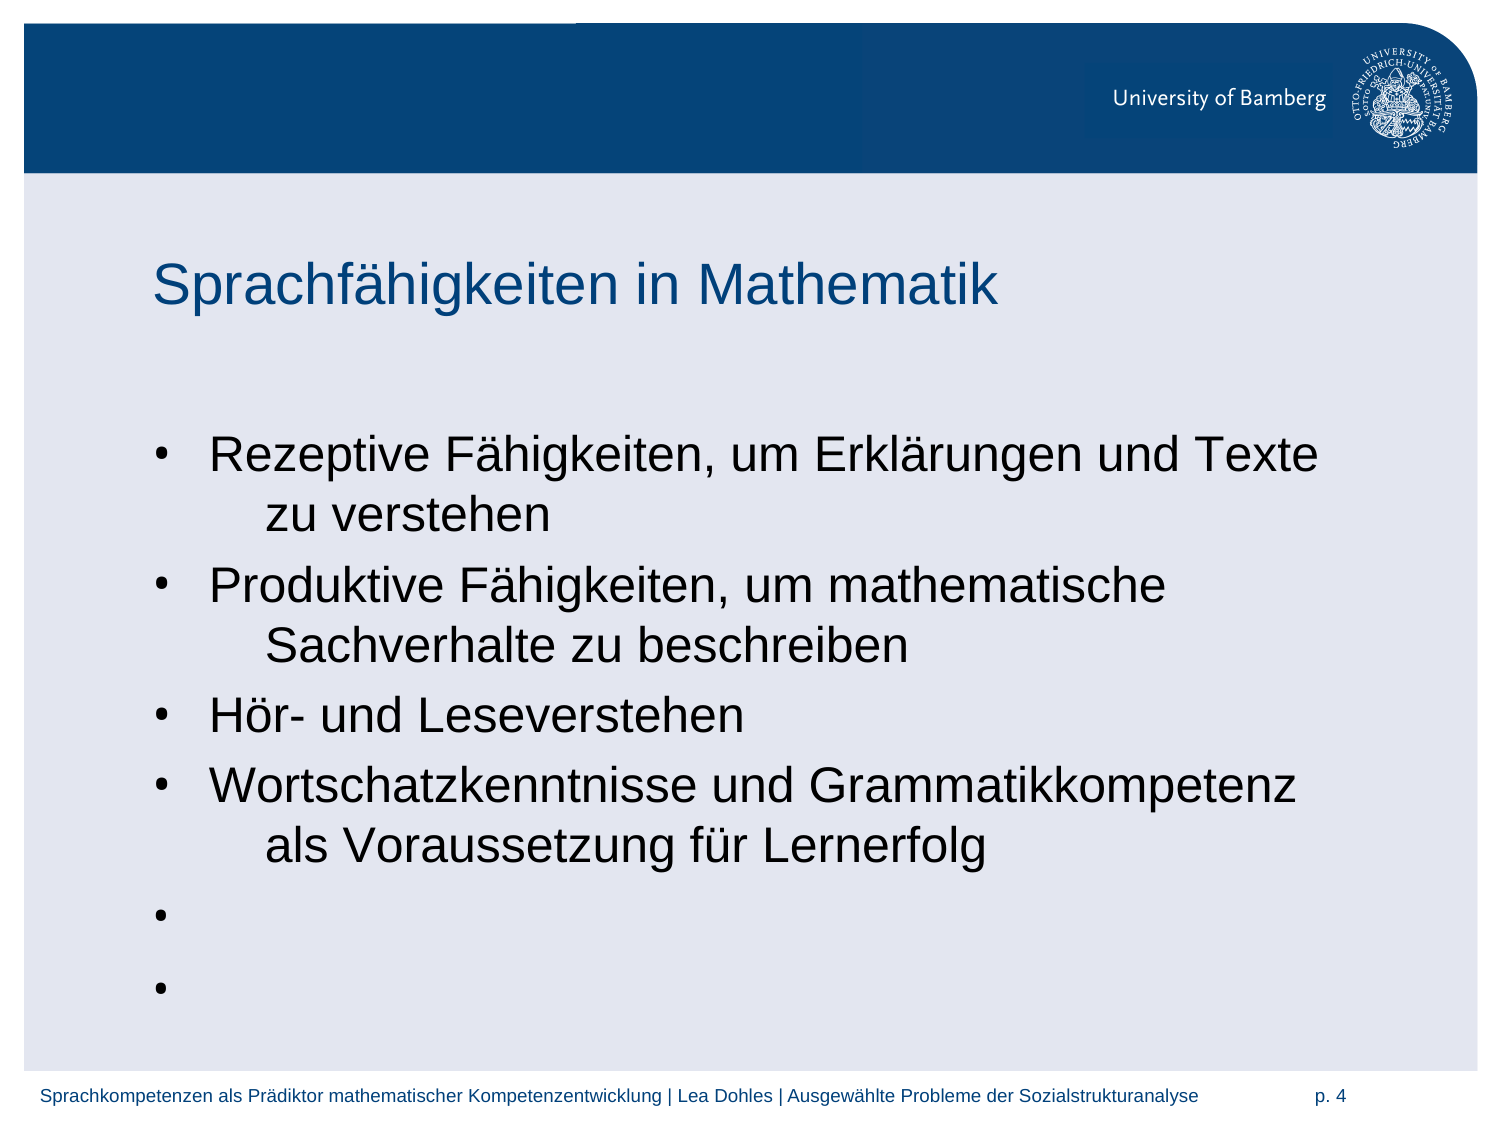

# Sprachfähigkeiten in Mathematik
Rezeptive Fähigkeiten, um Erklärungen und Texte zu verstehen
Produktive Fähigkeiten, um mathematische Sachverhalte zu beschreiben
Hör- und Leseverstehen
Wortschatzkenntnisse und Grammatikkompetenz als Voraussetzung für Lernerfolg